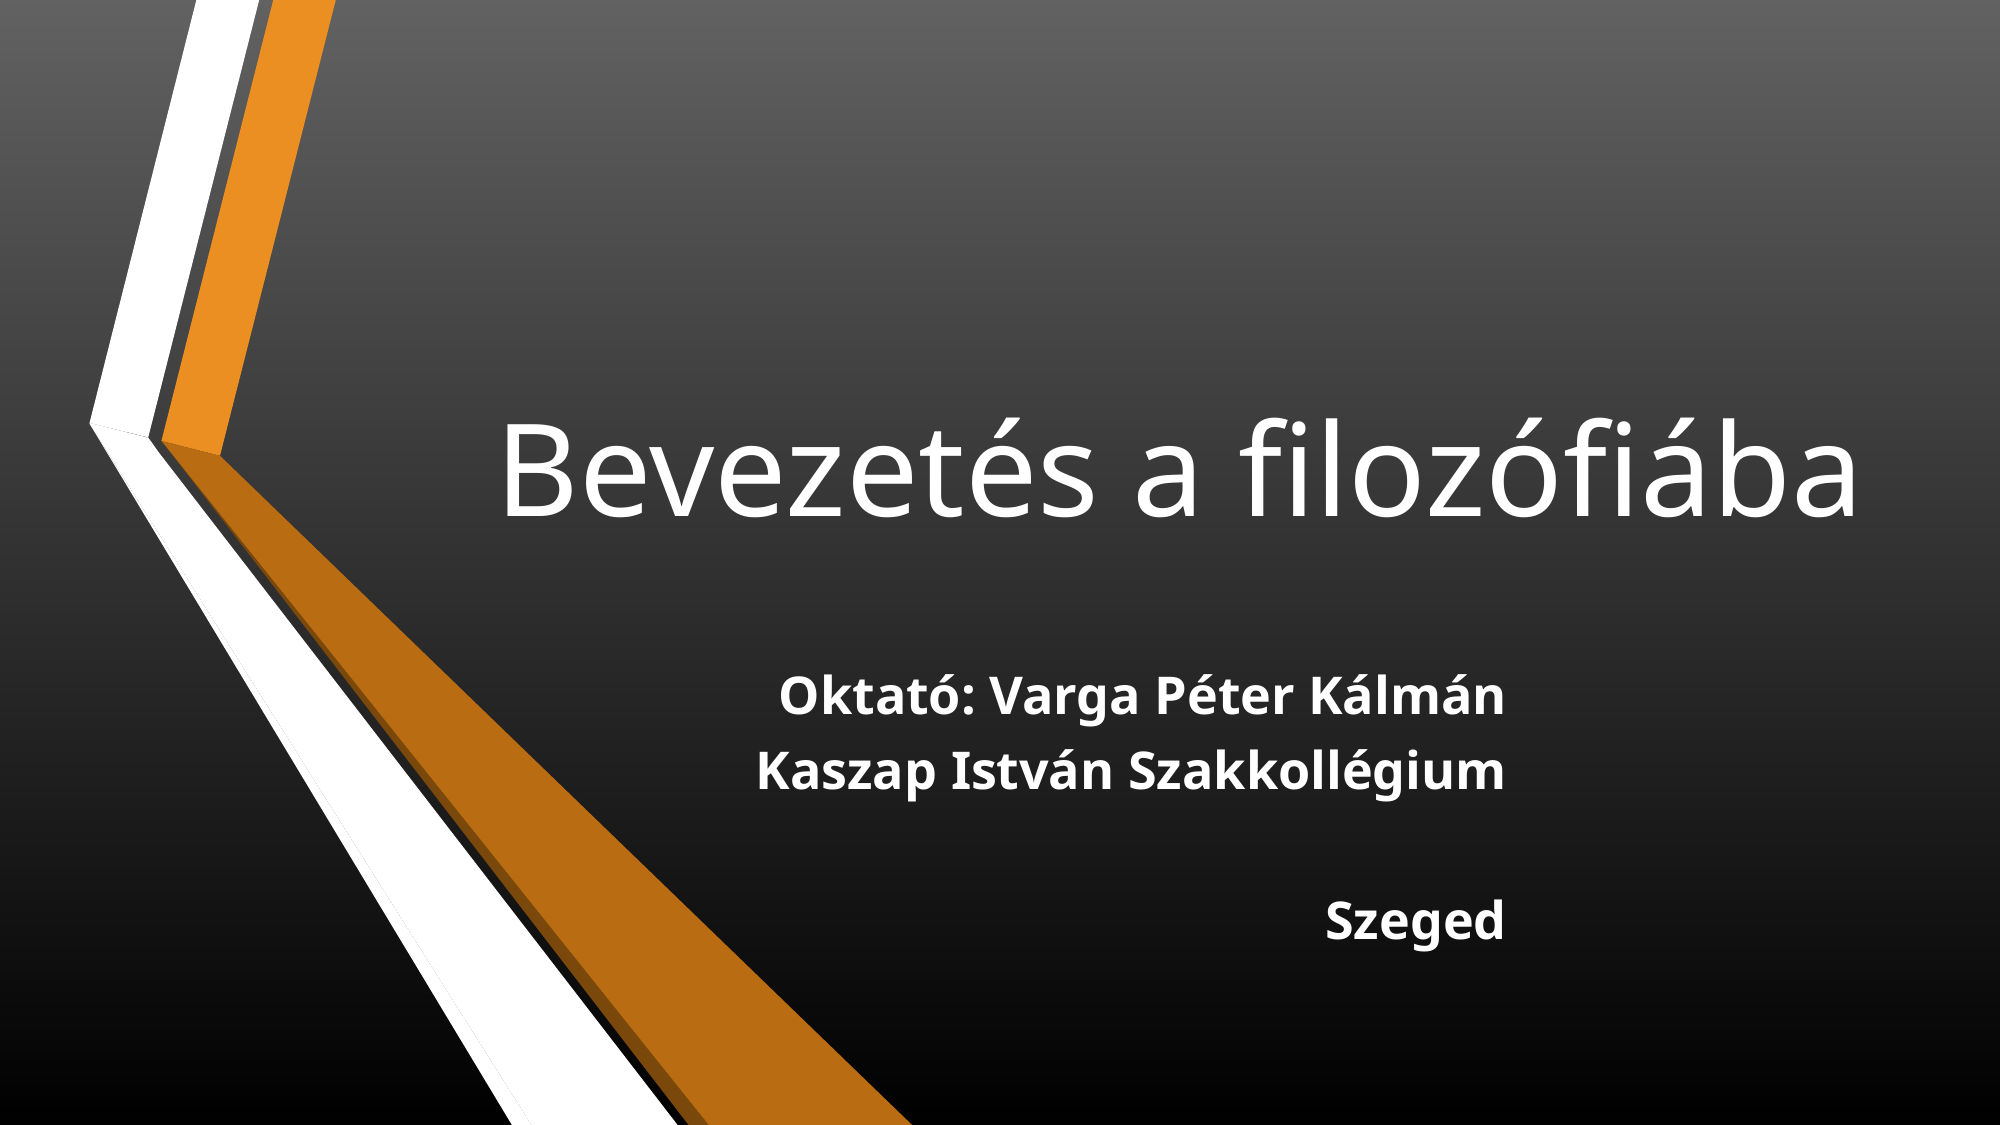

# Bevezetés a filozófiába
Oktató: Varga Péter Kálmán
Kaszap István Szakkollégium
Szeged